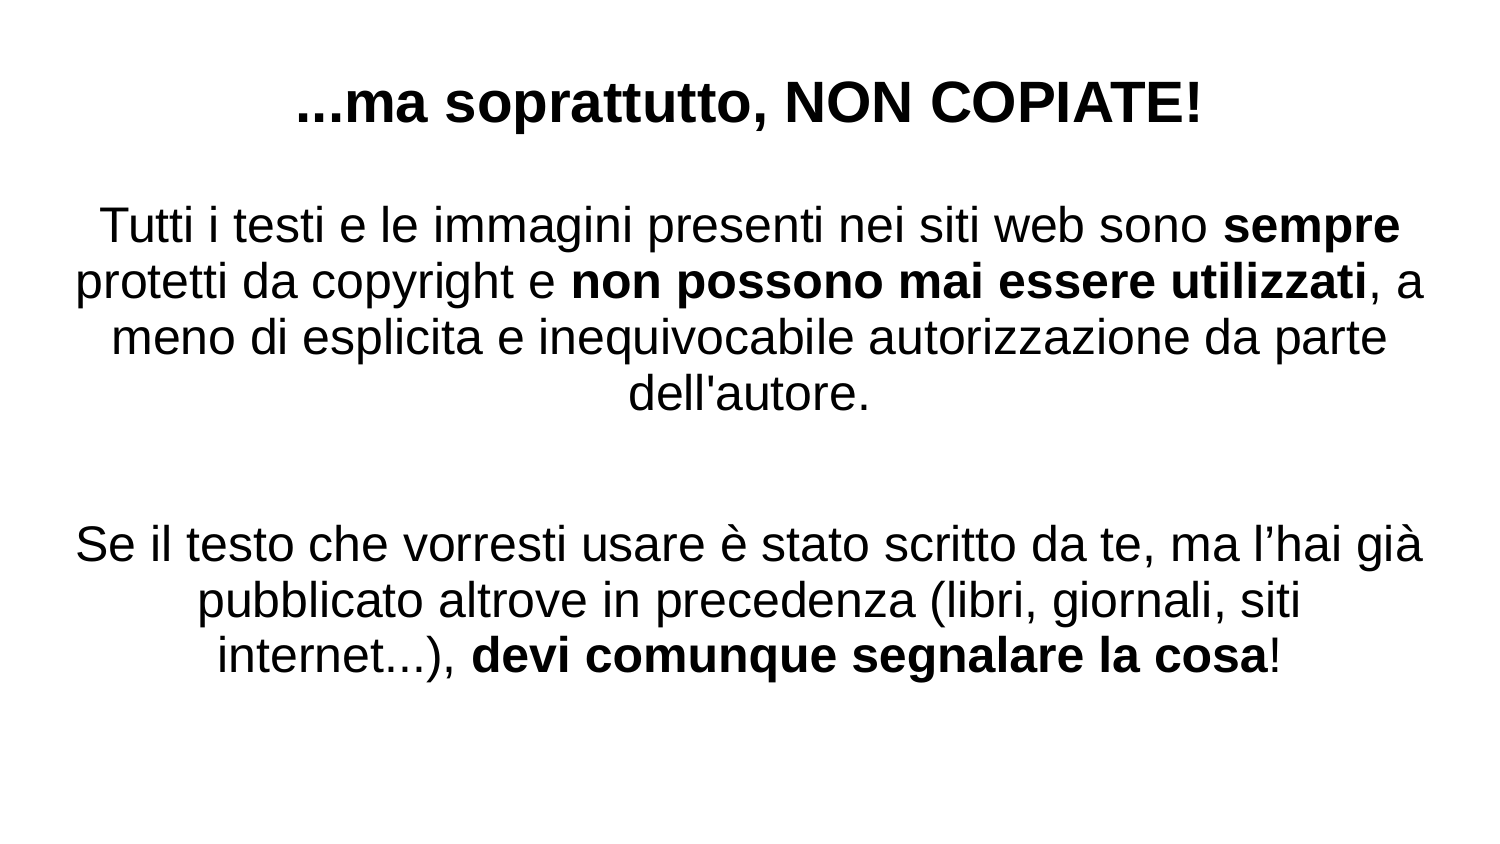

# ...ma soprattutto, NON COPIATE!
Tutti i testi e le immagini presenti nei siti web sono sempre protetti da copyright e non possono mai essere utilizzati, a meno di esplicita e inequivocabile autorizzazione da parte dell'autore.
Se il testo che vorresti usare è stato scritto da te, ma l’hai già pubblicato altrove in precedenza (libri, giornali, siti internet...), devi comunque segnalare la cosa!